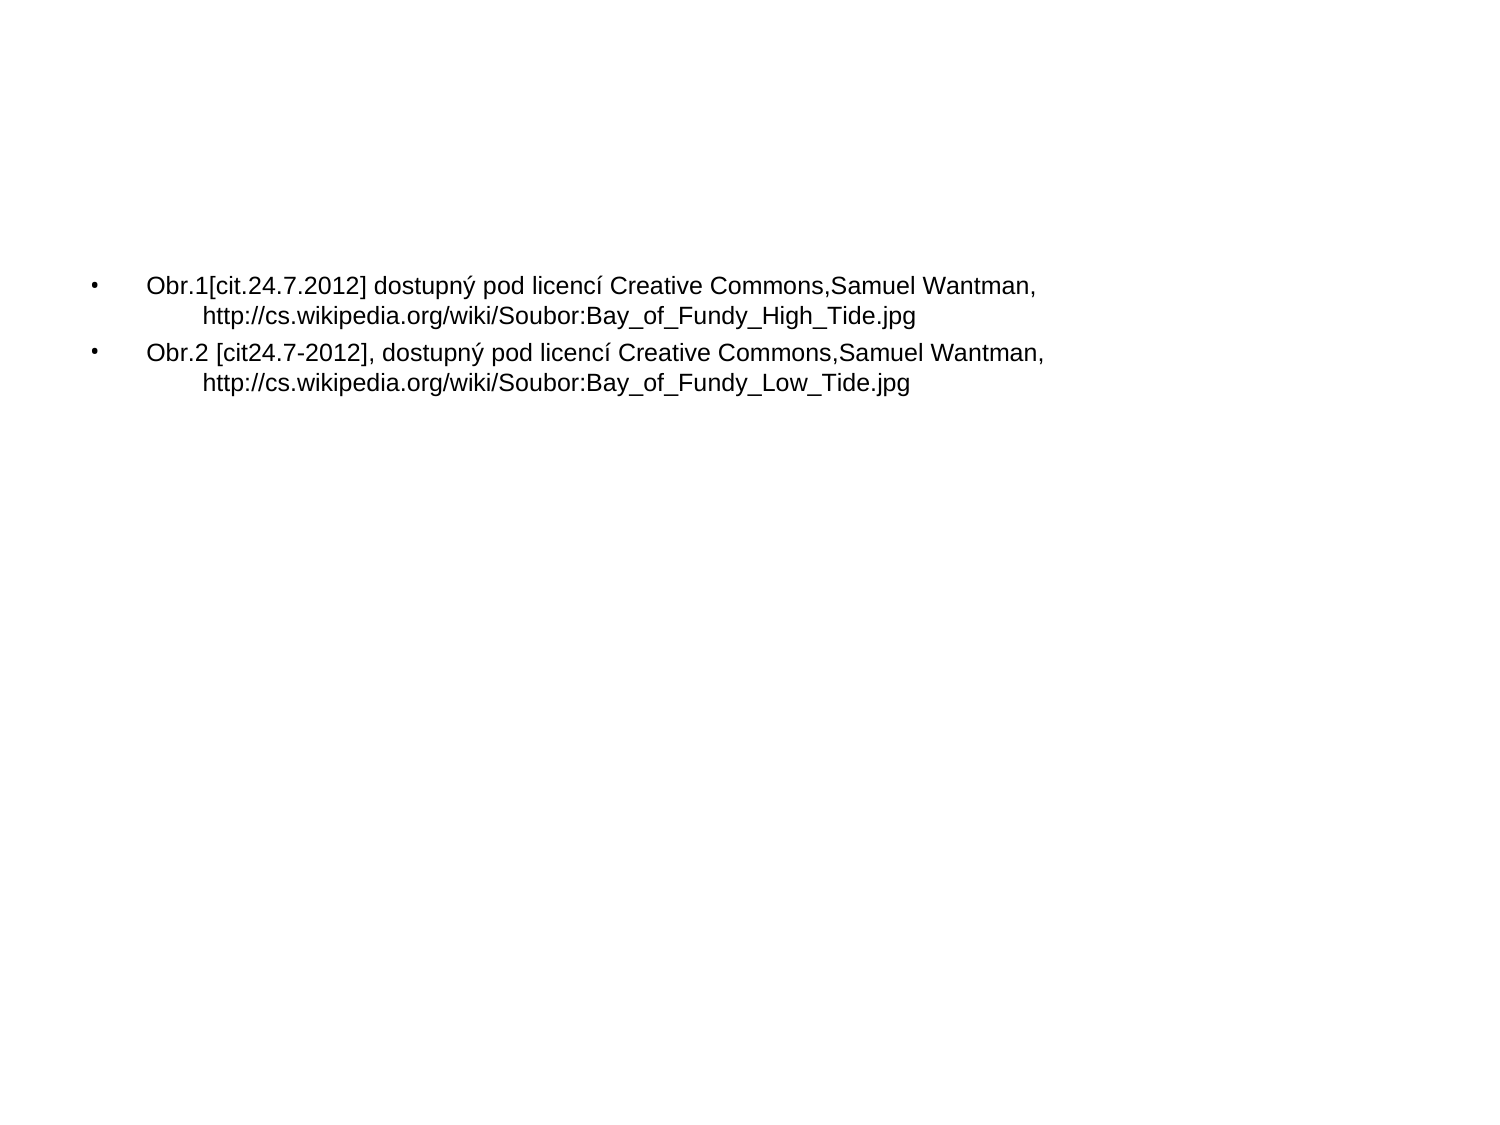

#
Obr.1[cit.24.7.2012] dostupný pod licencí Creative Commons,Samuel Wantman, http://cs.wikipedia.org/wiki/Soubor:Bay_of_Fundy_High_Tide.jpg
Obr.2 [cit24.7-2012], dostupný pod licencí Creative Commons,Samuel Wantman, http://cs.wikipedia.org/wiki/Soubor:Bay_of_Fundy_Low_Tide.jpg